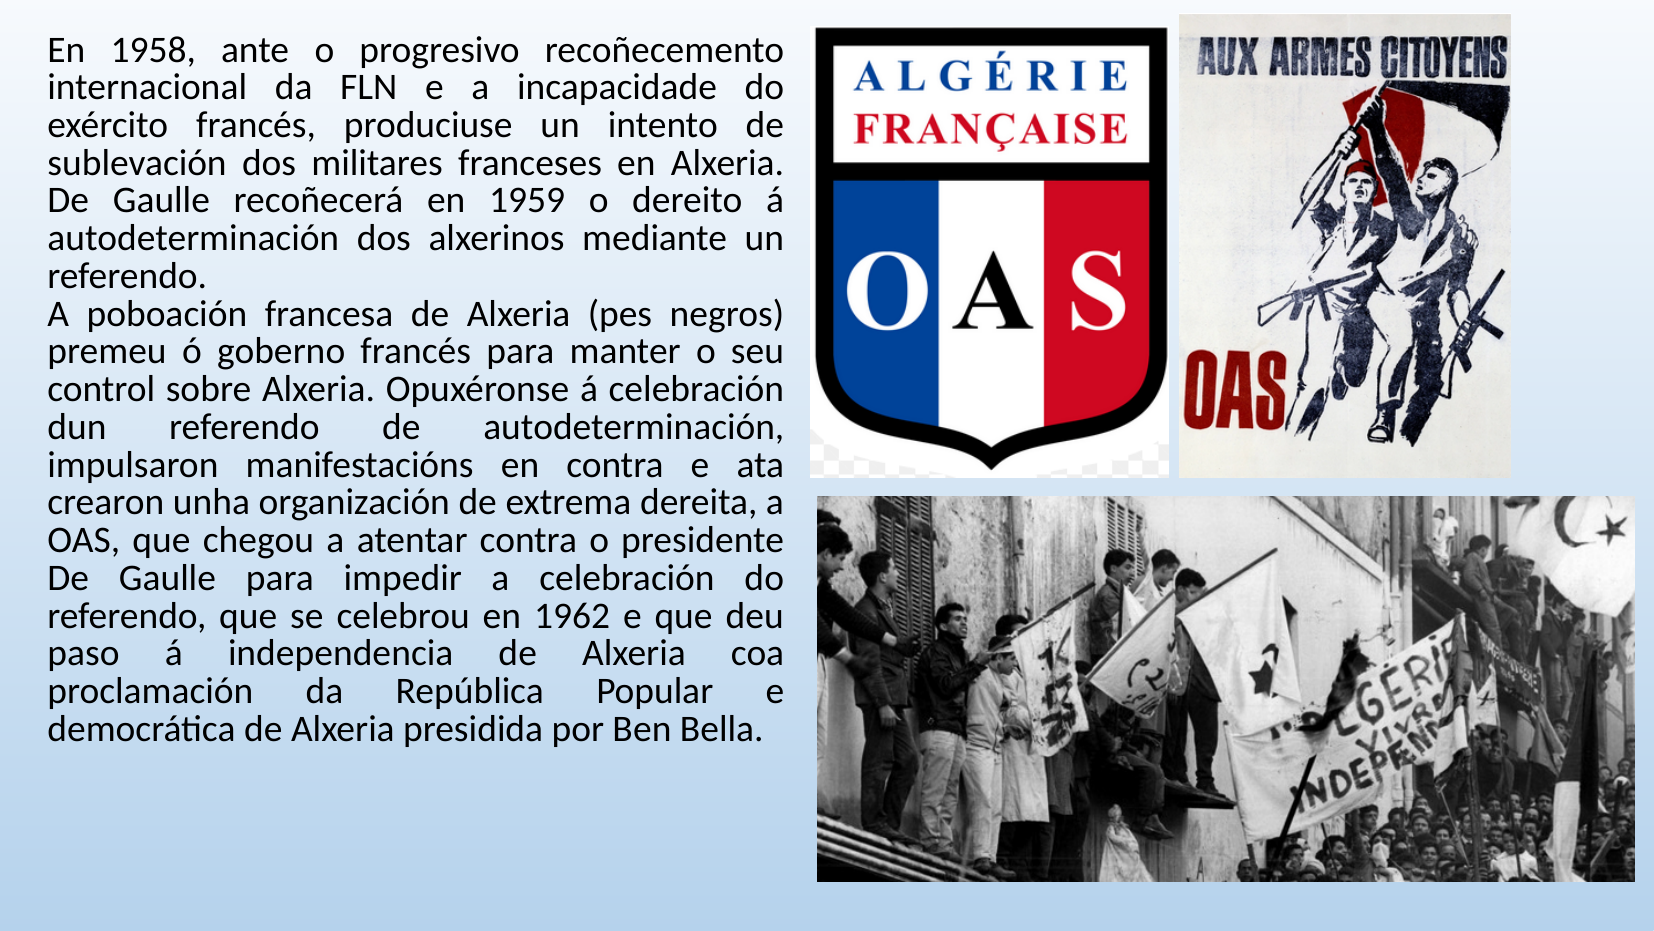

En 1958, ante o progresivo recoñecemento internacional da FLN e a incapacidade do exército francés, produciuse un intento de sublevación dos militares franceses en Alxeria. De Gaulle recoñecerá en 1959 o dereito á autodeterminación dos alxerinos mediante un referendo.
A poboación francesa de Alxeria (pes negros) premeu ó goberno francés para manter o seu control sobre Alxeria. Opuxéronse á celebración dun referendo de autodeterminación, impulsaron manifestacións en contra e ata crearon unha organización de extrema dereita, a OAS, que chegou a atentar contra o presidente De Gaulle para impedir a celebración do referendo, que se celebrou en 1962 e que deu paso á independencia de Alxeria coa proclamación da República Popular e democrática de Alxeria presidida por Ben Bella.